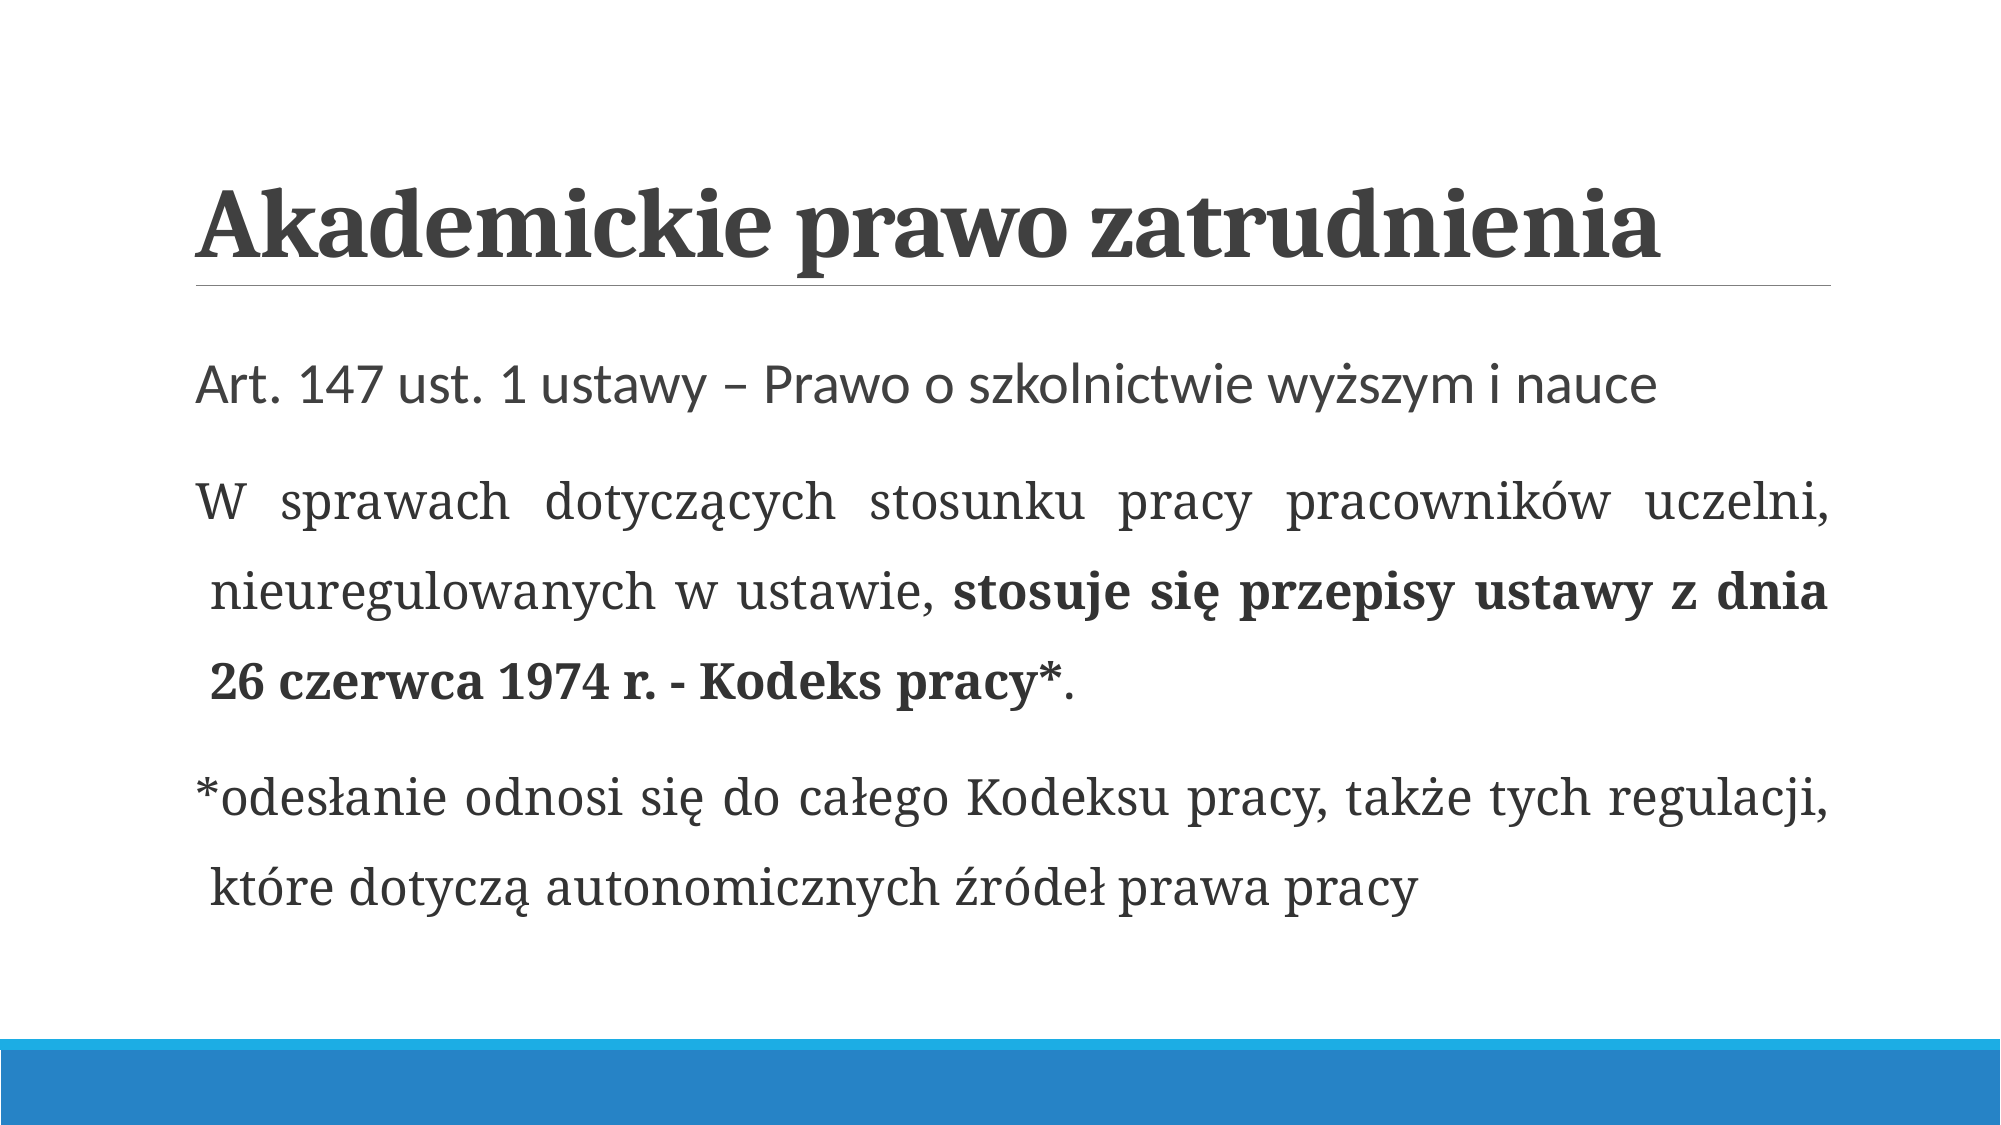

# Akademickie prawo zatrudnienia
Art. 147 ust. 1 ustawy – Prawo o szkolnictwie wyższym i nauce
W sprawach dotyczących stosunku pracy pracowników uczelni, nieuregulowanych w ustawie, stosuje się przepisy ustawy z dnia 26 czerwca 1974 r. - Kodeks pracy*.
*odesłanie odnosi się do całego Kodeksu pracy, także tych regulacji, które dotyczą autonomicznych źródeł prawa pracy